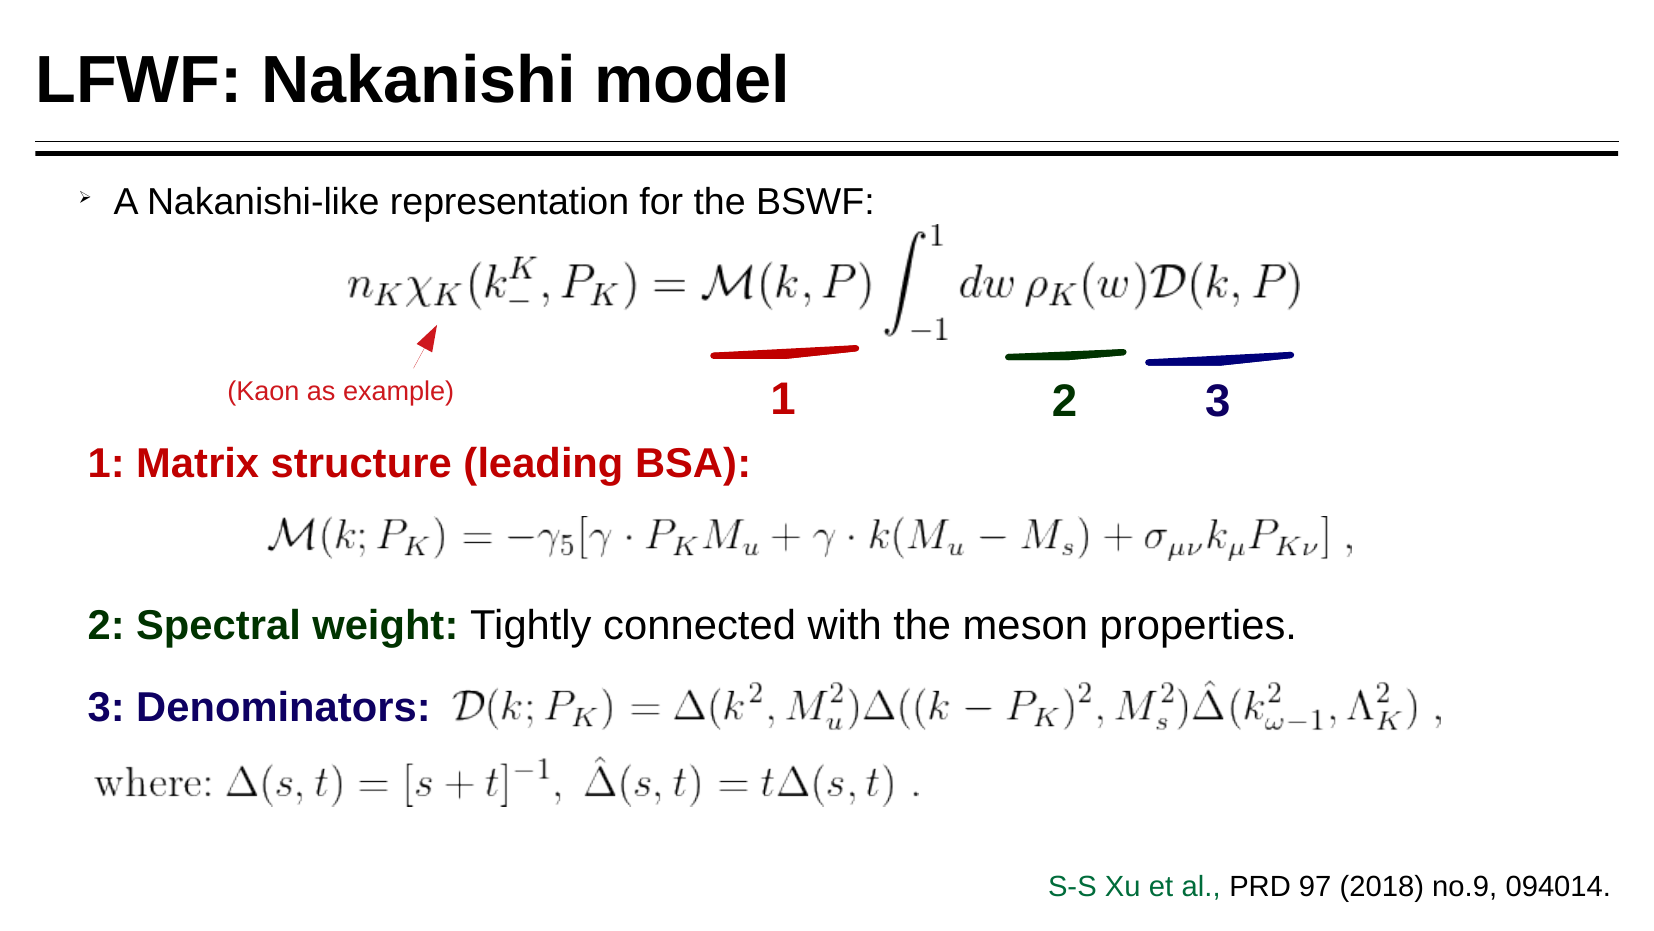

LFWF: Nakanishi model
A Nakanishi-like representation for the BSWF:
1
2
3
(Kaon as example)
1: Matrix structure (leading BSA):
2: Spectral weight: Tightly connected with the meson properties.
3: Denominators:
S-S Xu et al., PRD 97 (2018) no.9, 094014.